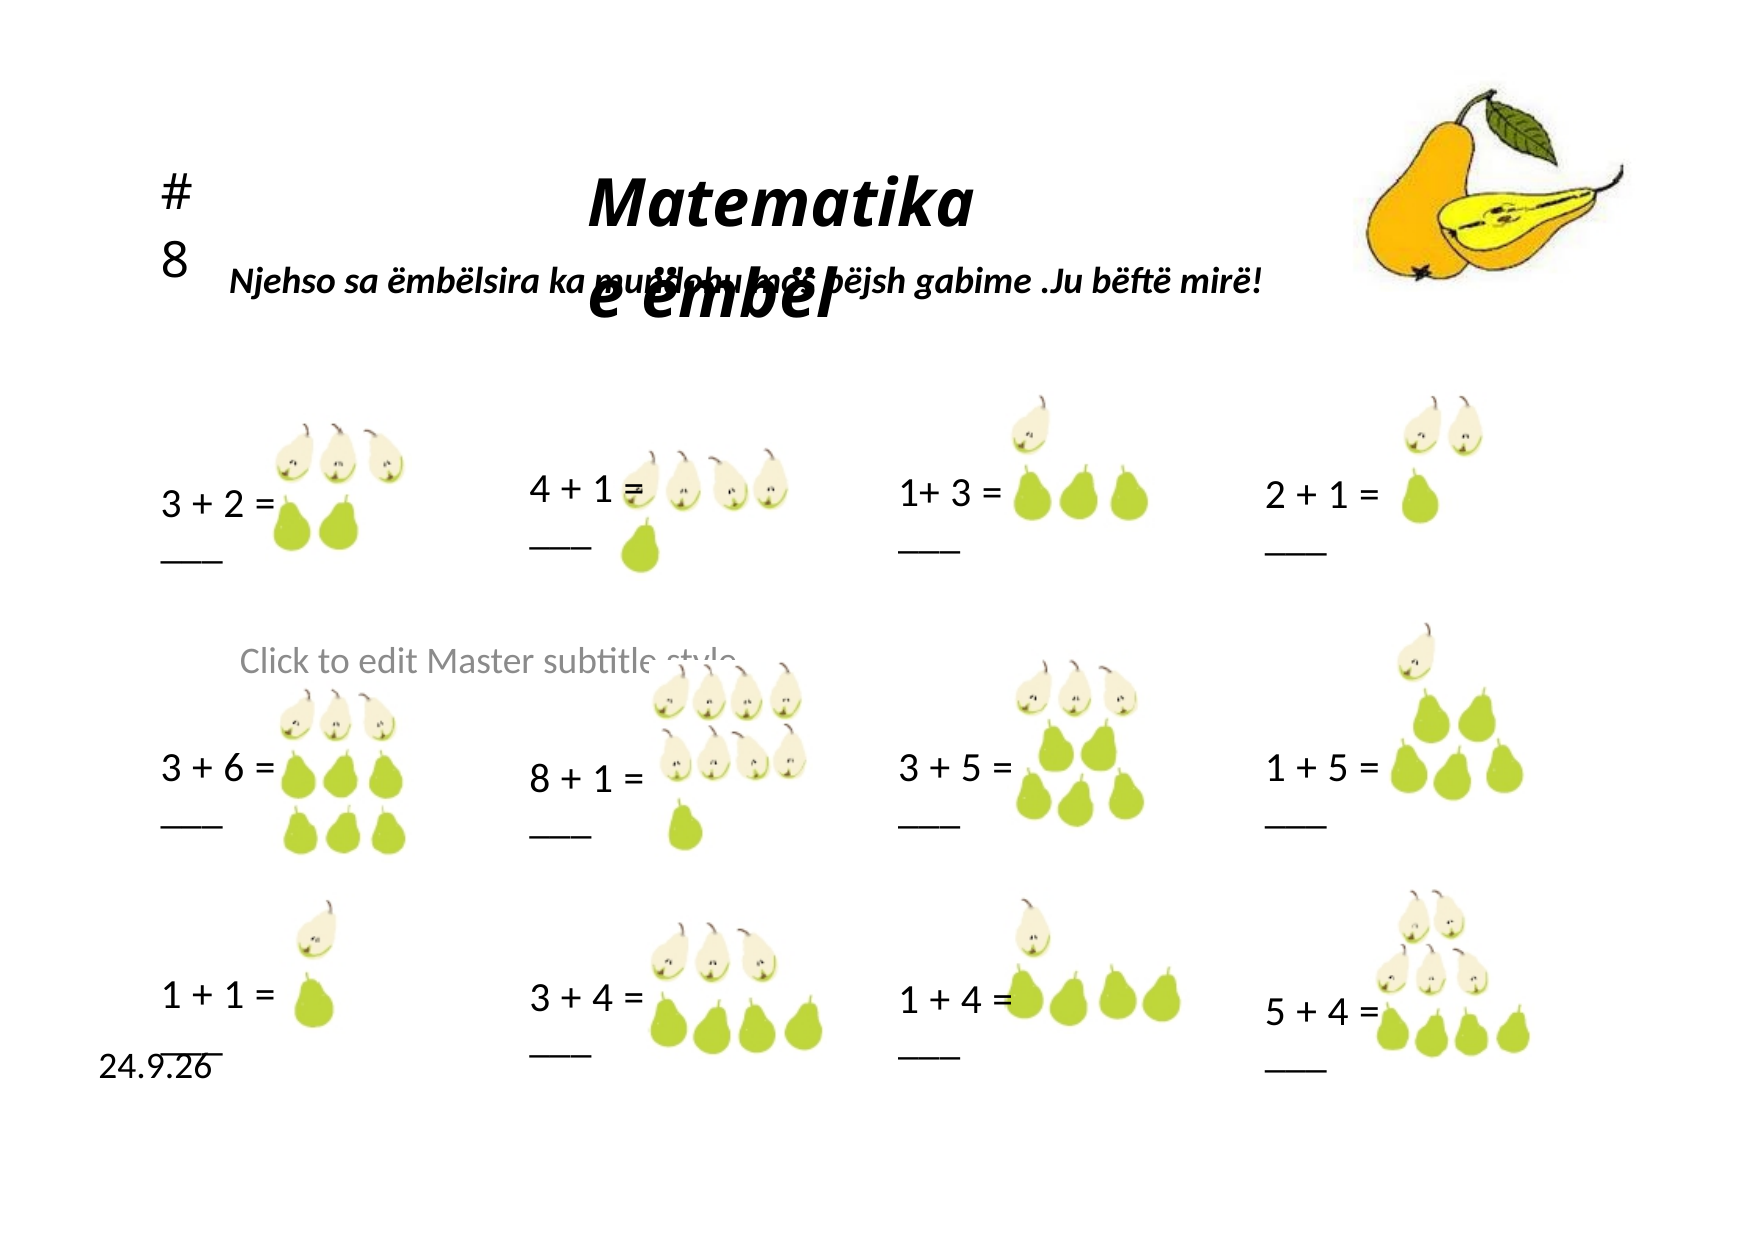

#8
Matematika e ëmbël
Njehso sa ëmbëlsira ka mundohu mos bëjsh gabime .Ju bëftë mirë!
4 + 1 = ___
1+ 3 = ___
2 + 1 = ___
3 + 2 = ___
3 + 6 = ___
3 + 5 = ___
1 + 5 = ___
8 + 1 = ___
1 + 1 = ___
3 + 4 = ___
1 + 4 = ___
5 + 4 = ___